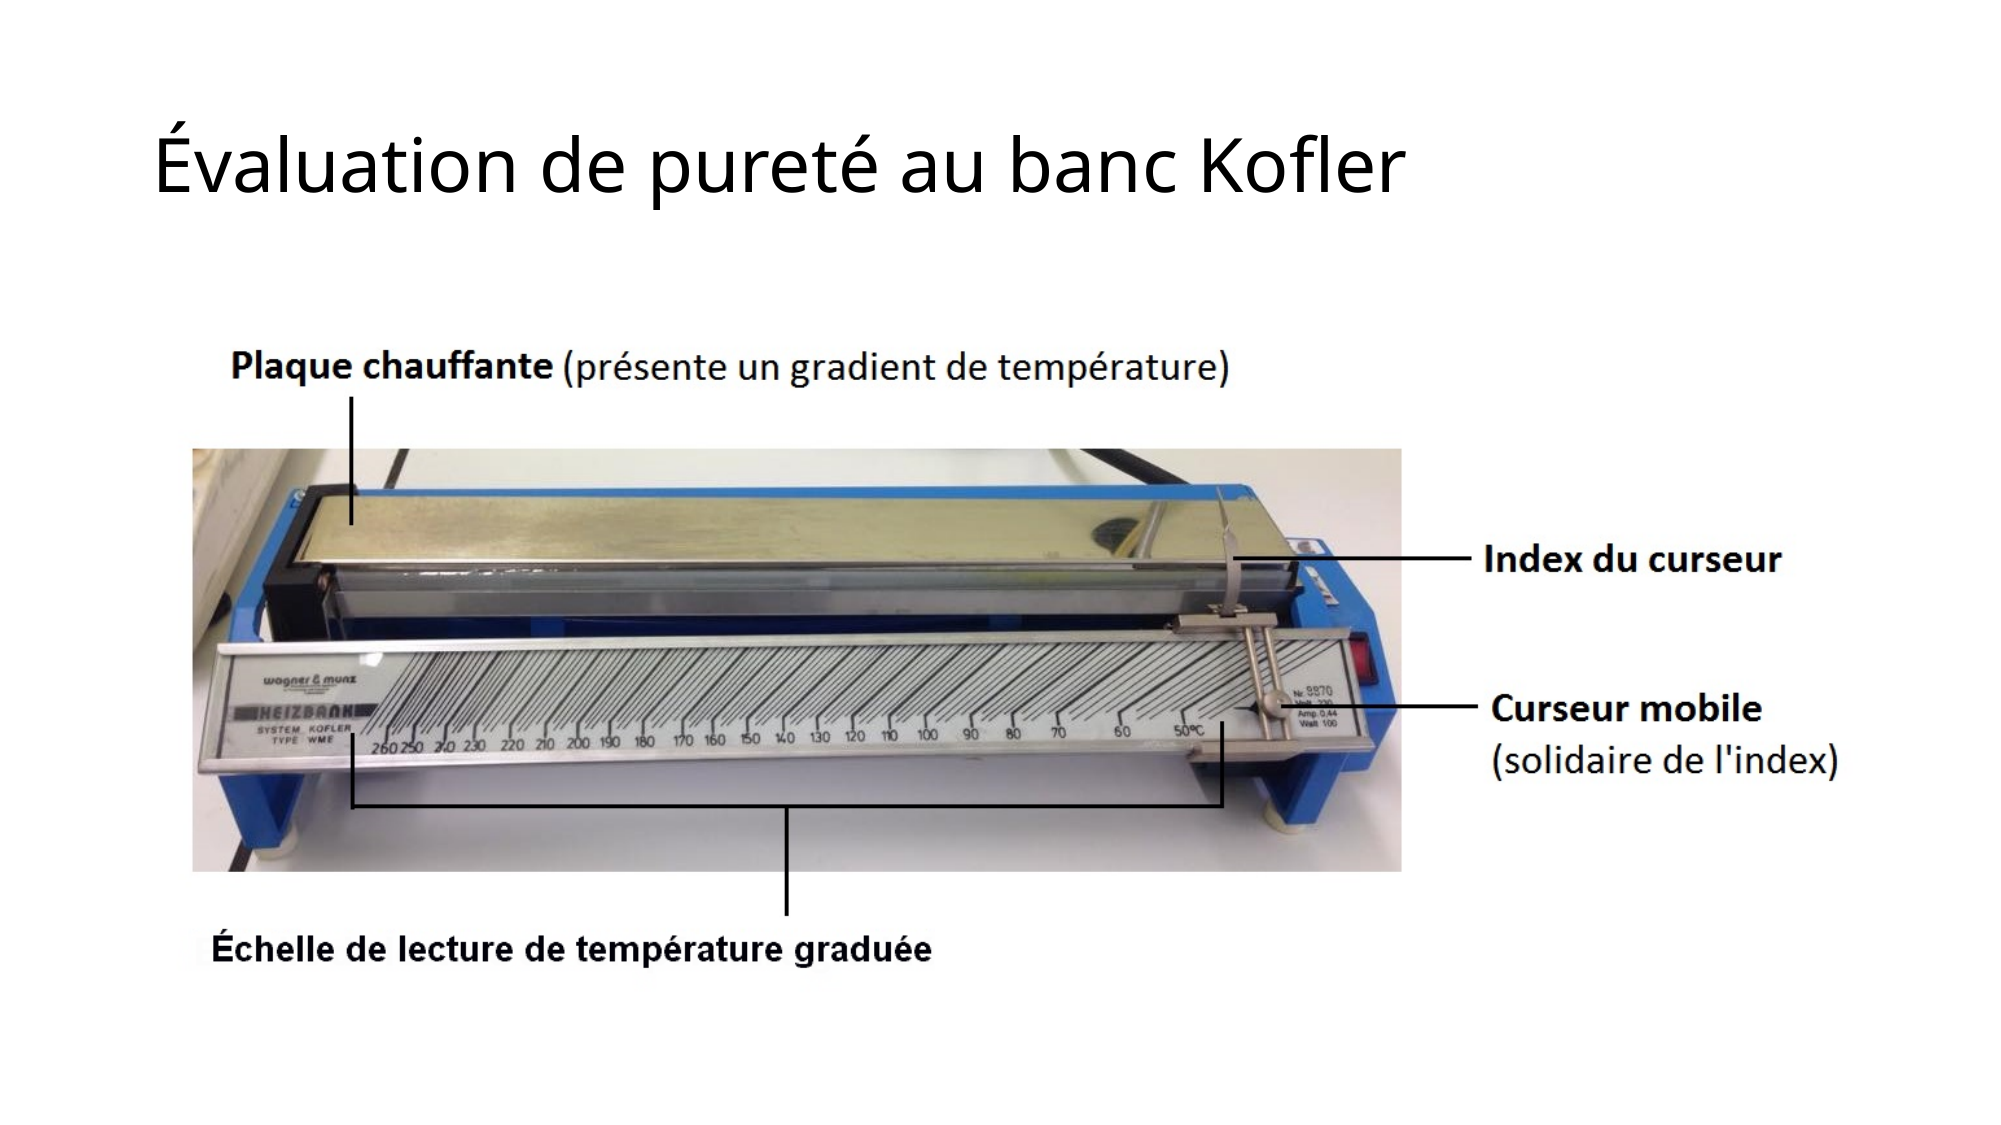

# Évaluation de pureté au banc Kofler